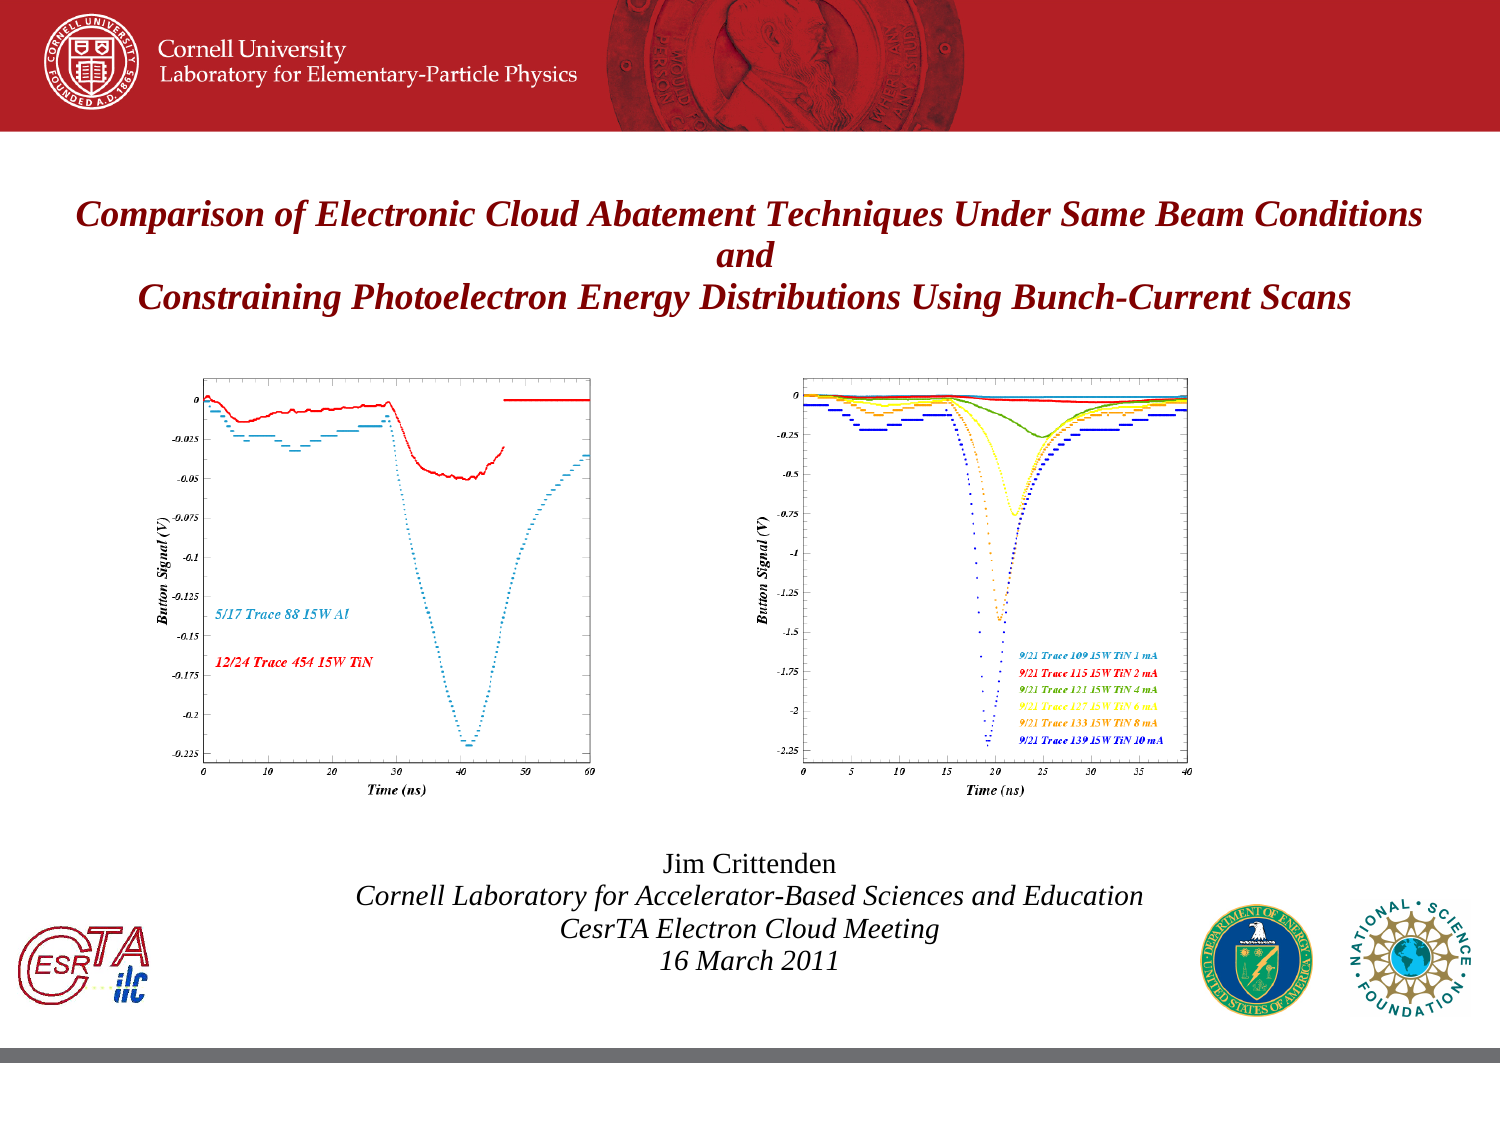

Comparison of Electronic Cloud Abatement Techniques Under Same Beam Conditions
and
Constraining Photoelectron Energy Distributions Using Bunch-Current Scans
# Jim Crittenden
Cornell Laboratory for Accelerator-Based Sciences and Education
CesrTA Electron Cloud Meeting
16 March 2011